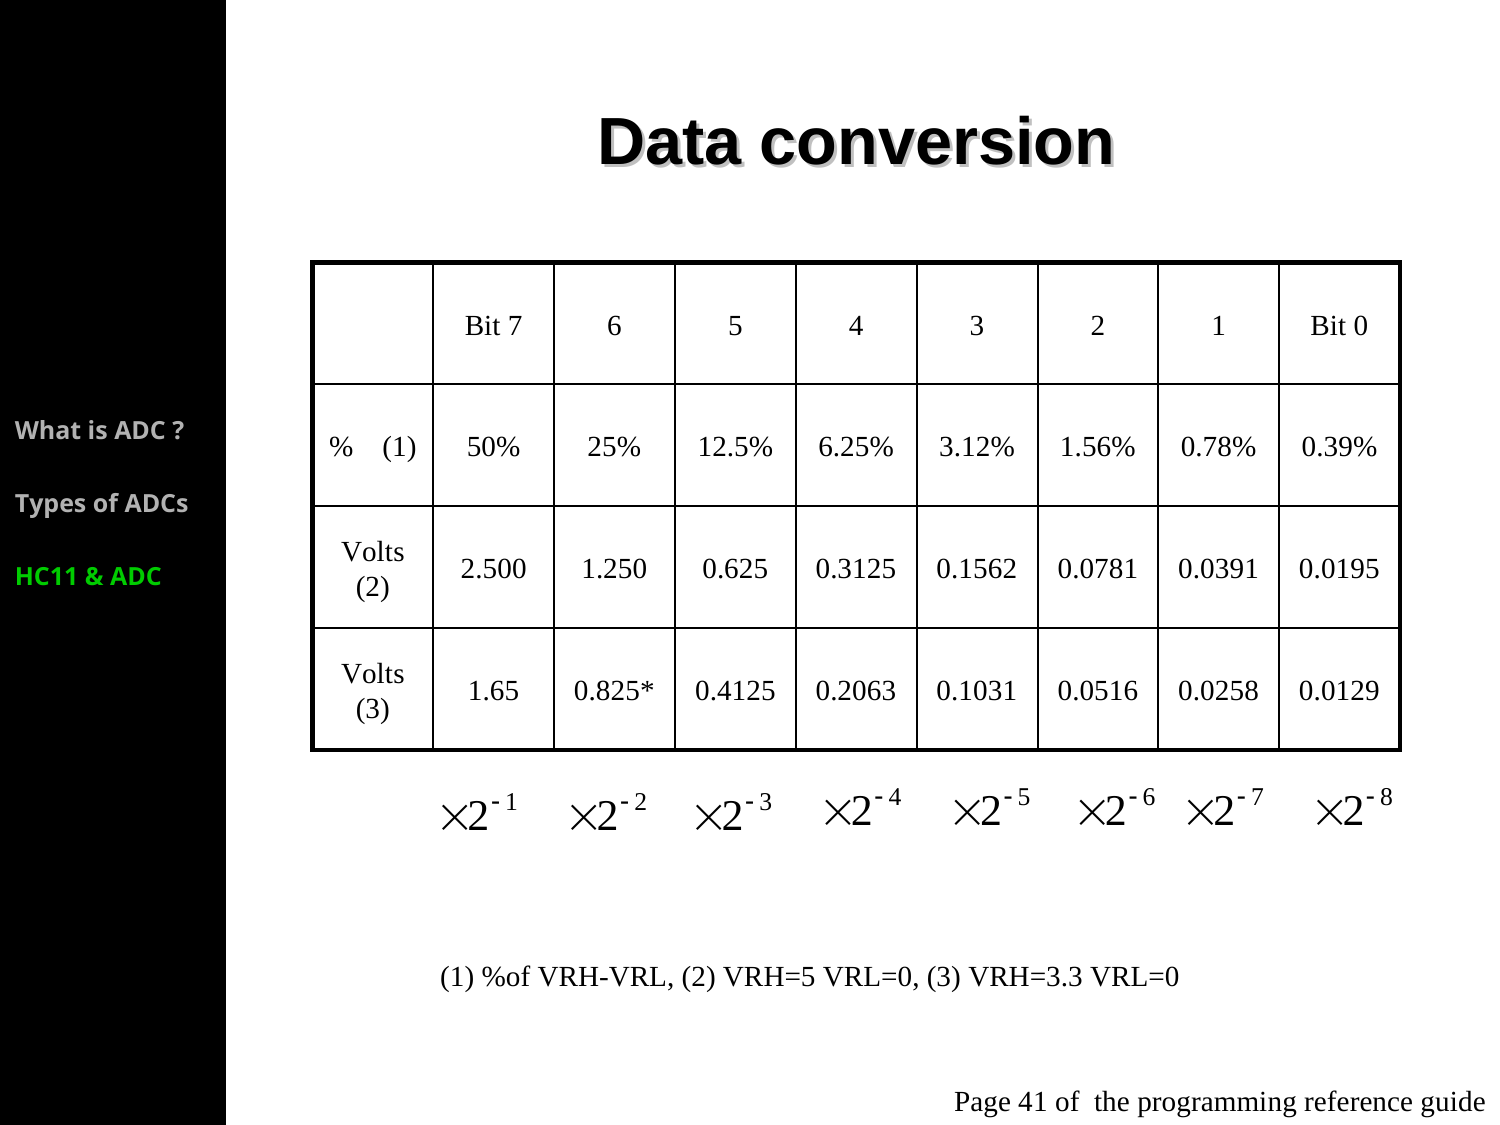

What is ADC ?
Types of ADCs
HC11 & ADC
Data conversion
Bit 7
6
5
4
3
2
1
Bit 0
% (1)
50%
25%
12.5%
6.25%
3.12%
1.56%
0.78%
0.39%
Volts (2)
2.500
1.250
0.625
0.3125
0.1562
0.0781
0.0391
0.0195
Volts (3)
1.65
0.825*
0.4125
0.2063
0.1031
0.0516
0.0258
0.0129
(1) %of VRH-VRL, (2) VRH=5 VRL=0, (3) VRH=3.3 VRL=0
Page 41 of the programming reference guide